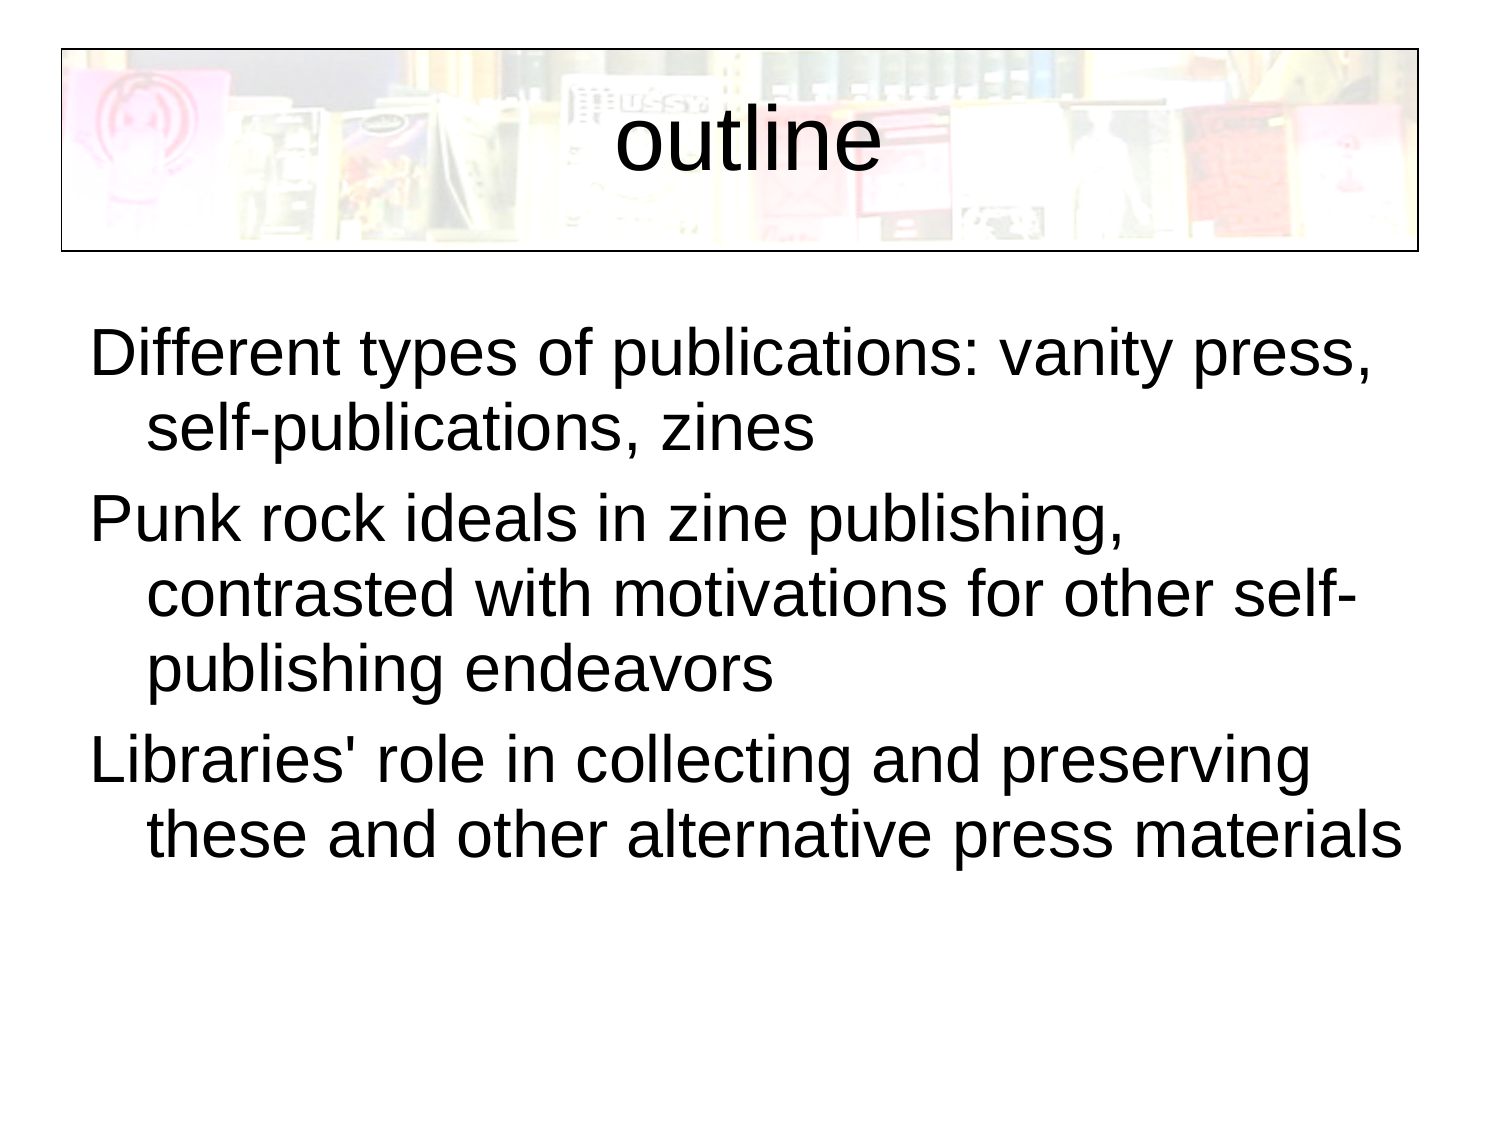

# outline
Different types of publications: vanity press, self-publications, zines
Punk rock ideals in zine publishing, contrasted with motivations for other self-publishing endeavors
Libraries' role in collecting and preserving these and other alternative press materials